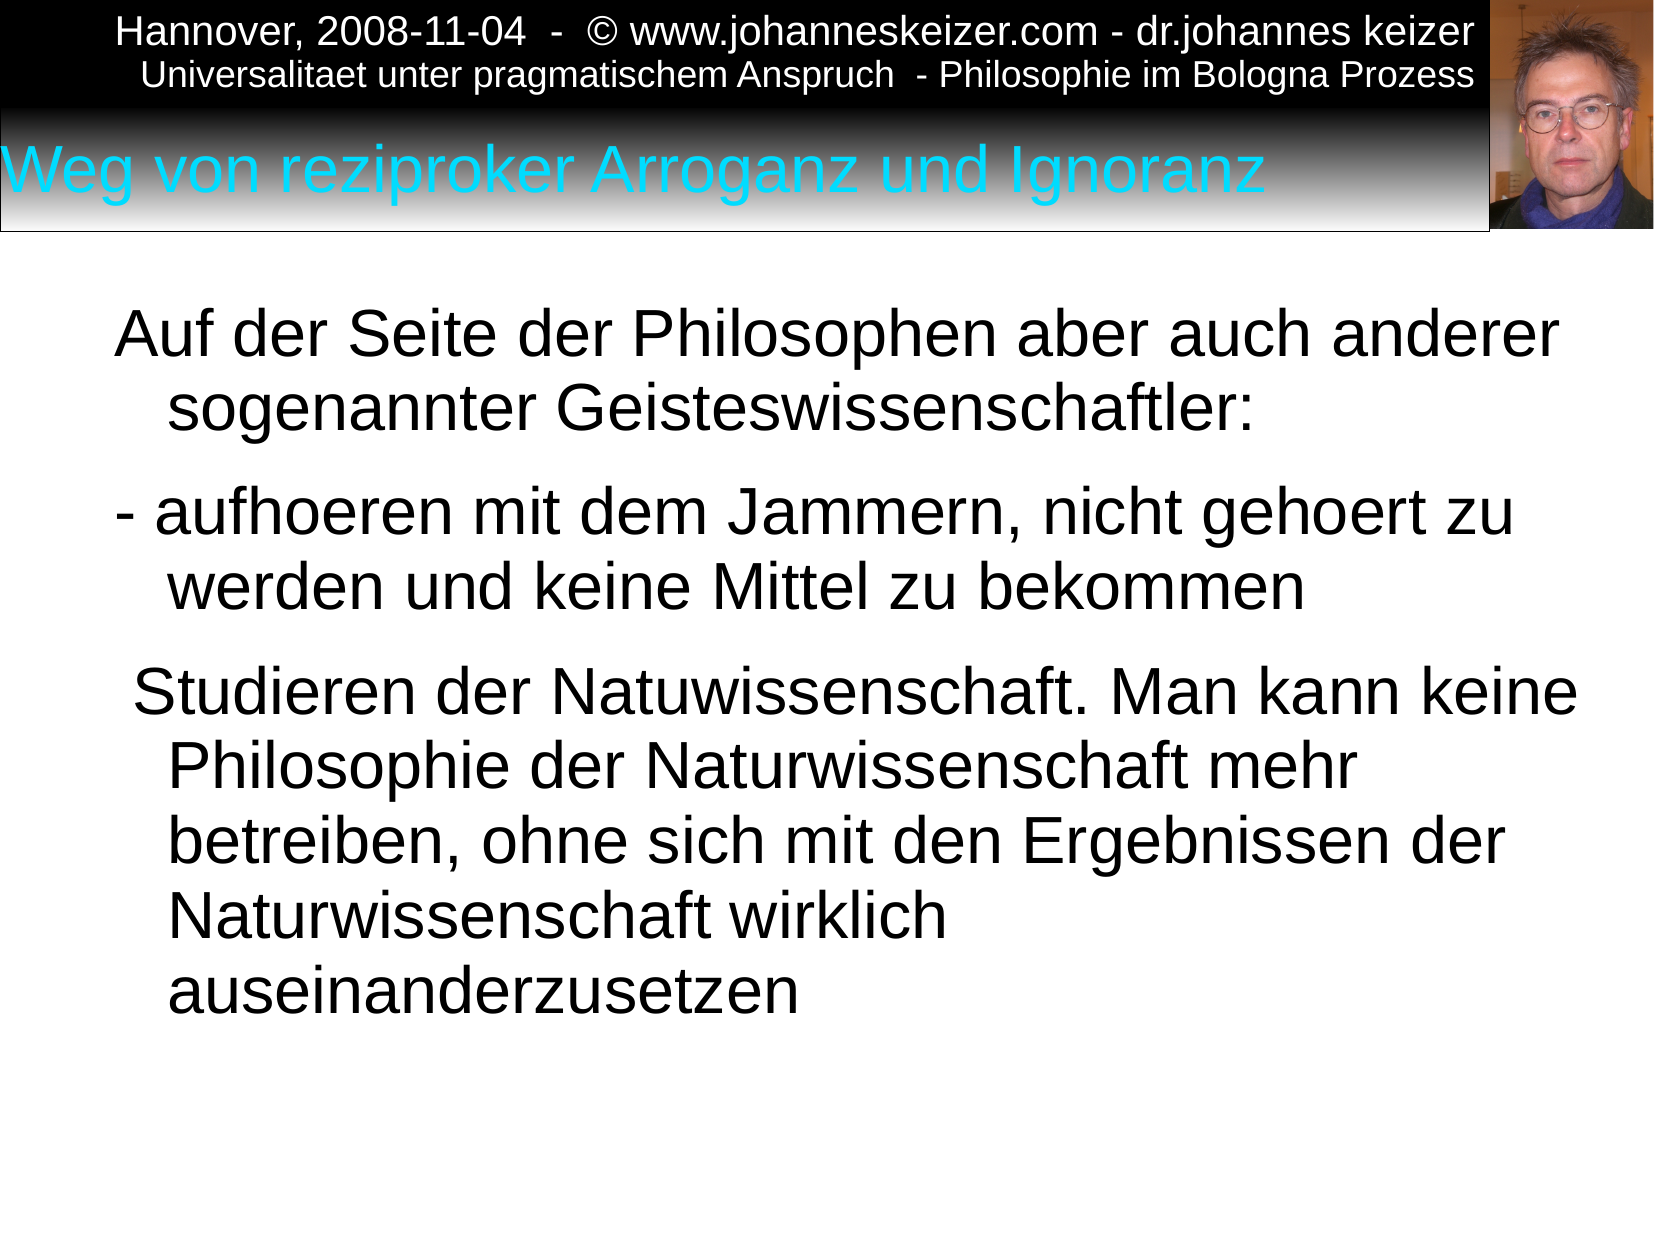

# Weg von reziproker Arroganz und Ignoranz
Auf der Seite der Philosophen aber auch anderer sogenannter Geisteswissenschaftler:
- aufhoeren mit dem Jammern, nicht gehoert zu werden und keine Mittel zu bekommen
 Studieren der Natuwissenschaft. Man kann keine Philosophie der Naturwissenschaft mehr betreiben, ohne sich mit den Ergebnissen der Naturwissenschaft wirklich auseinanderzusetzen